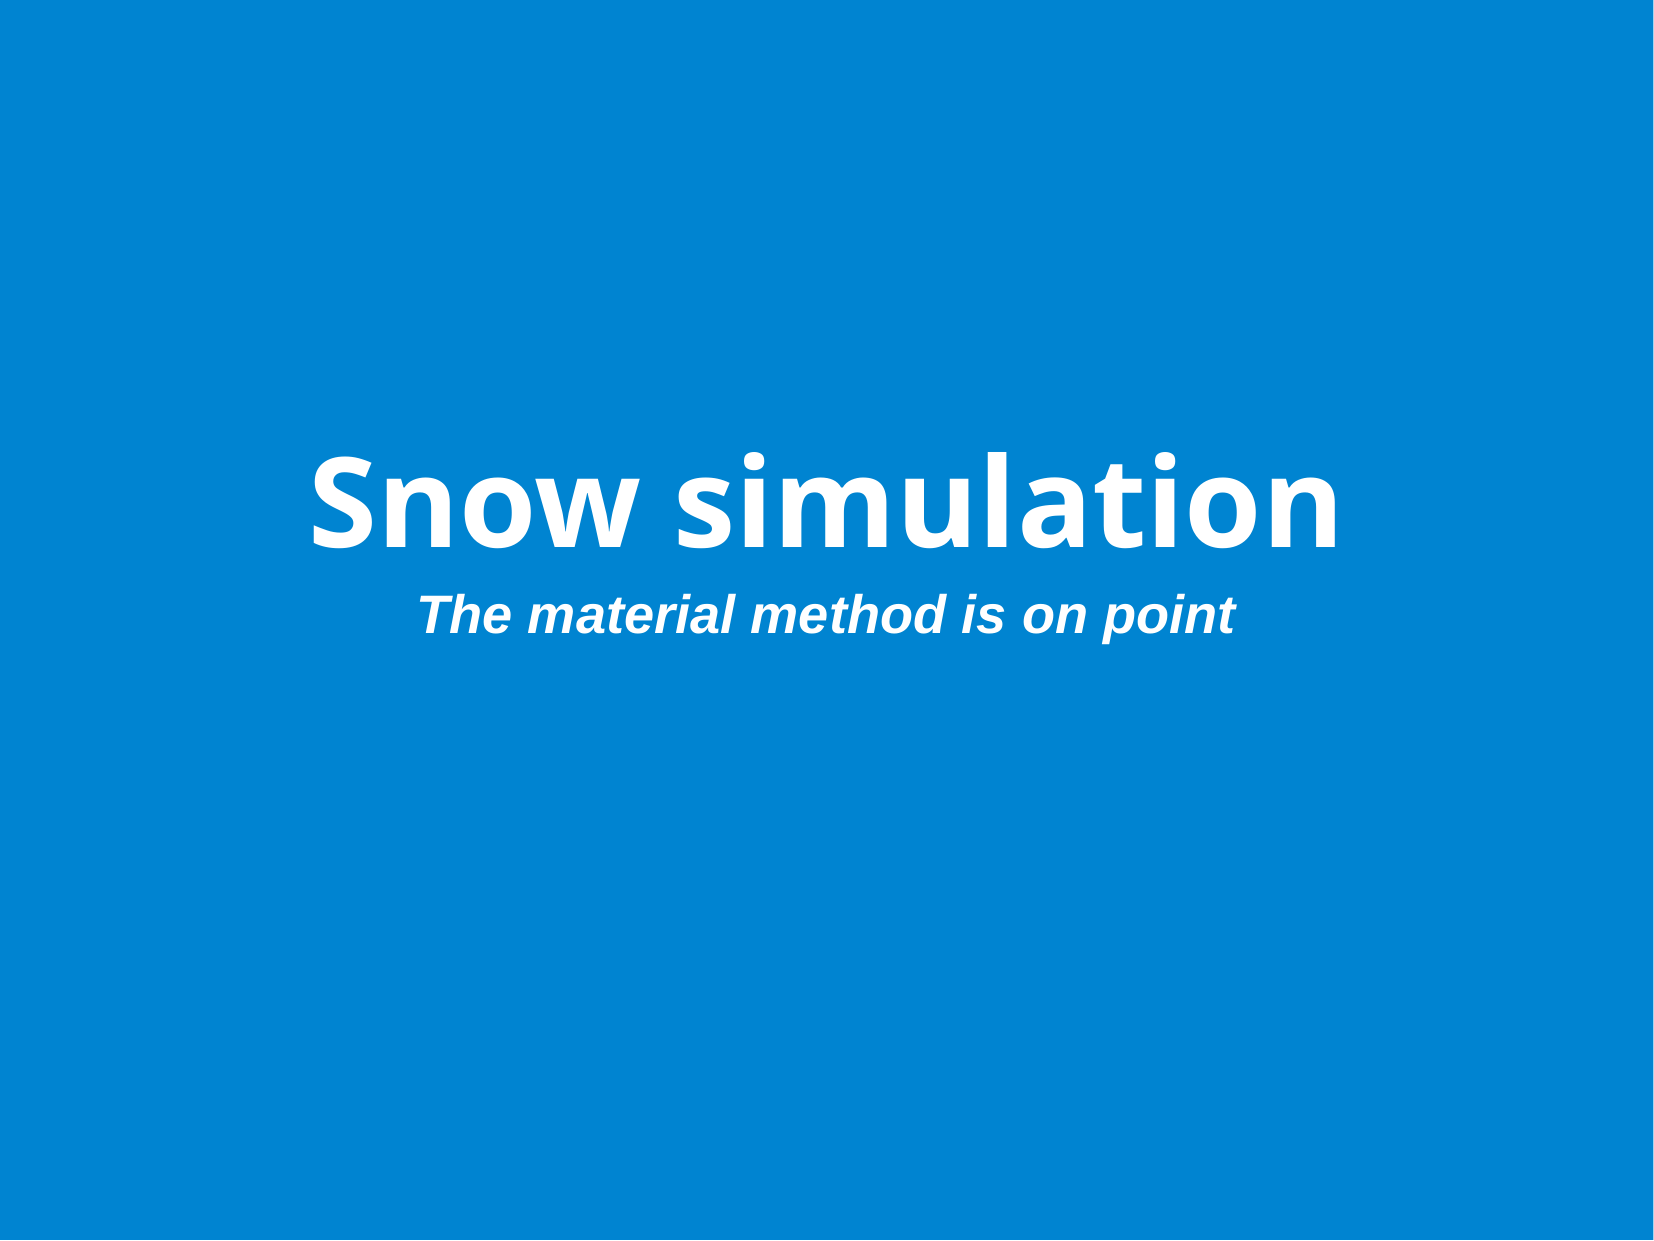

# Snow simulation
The material method is on point